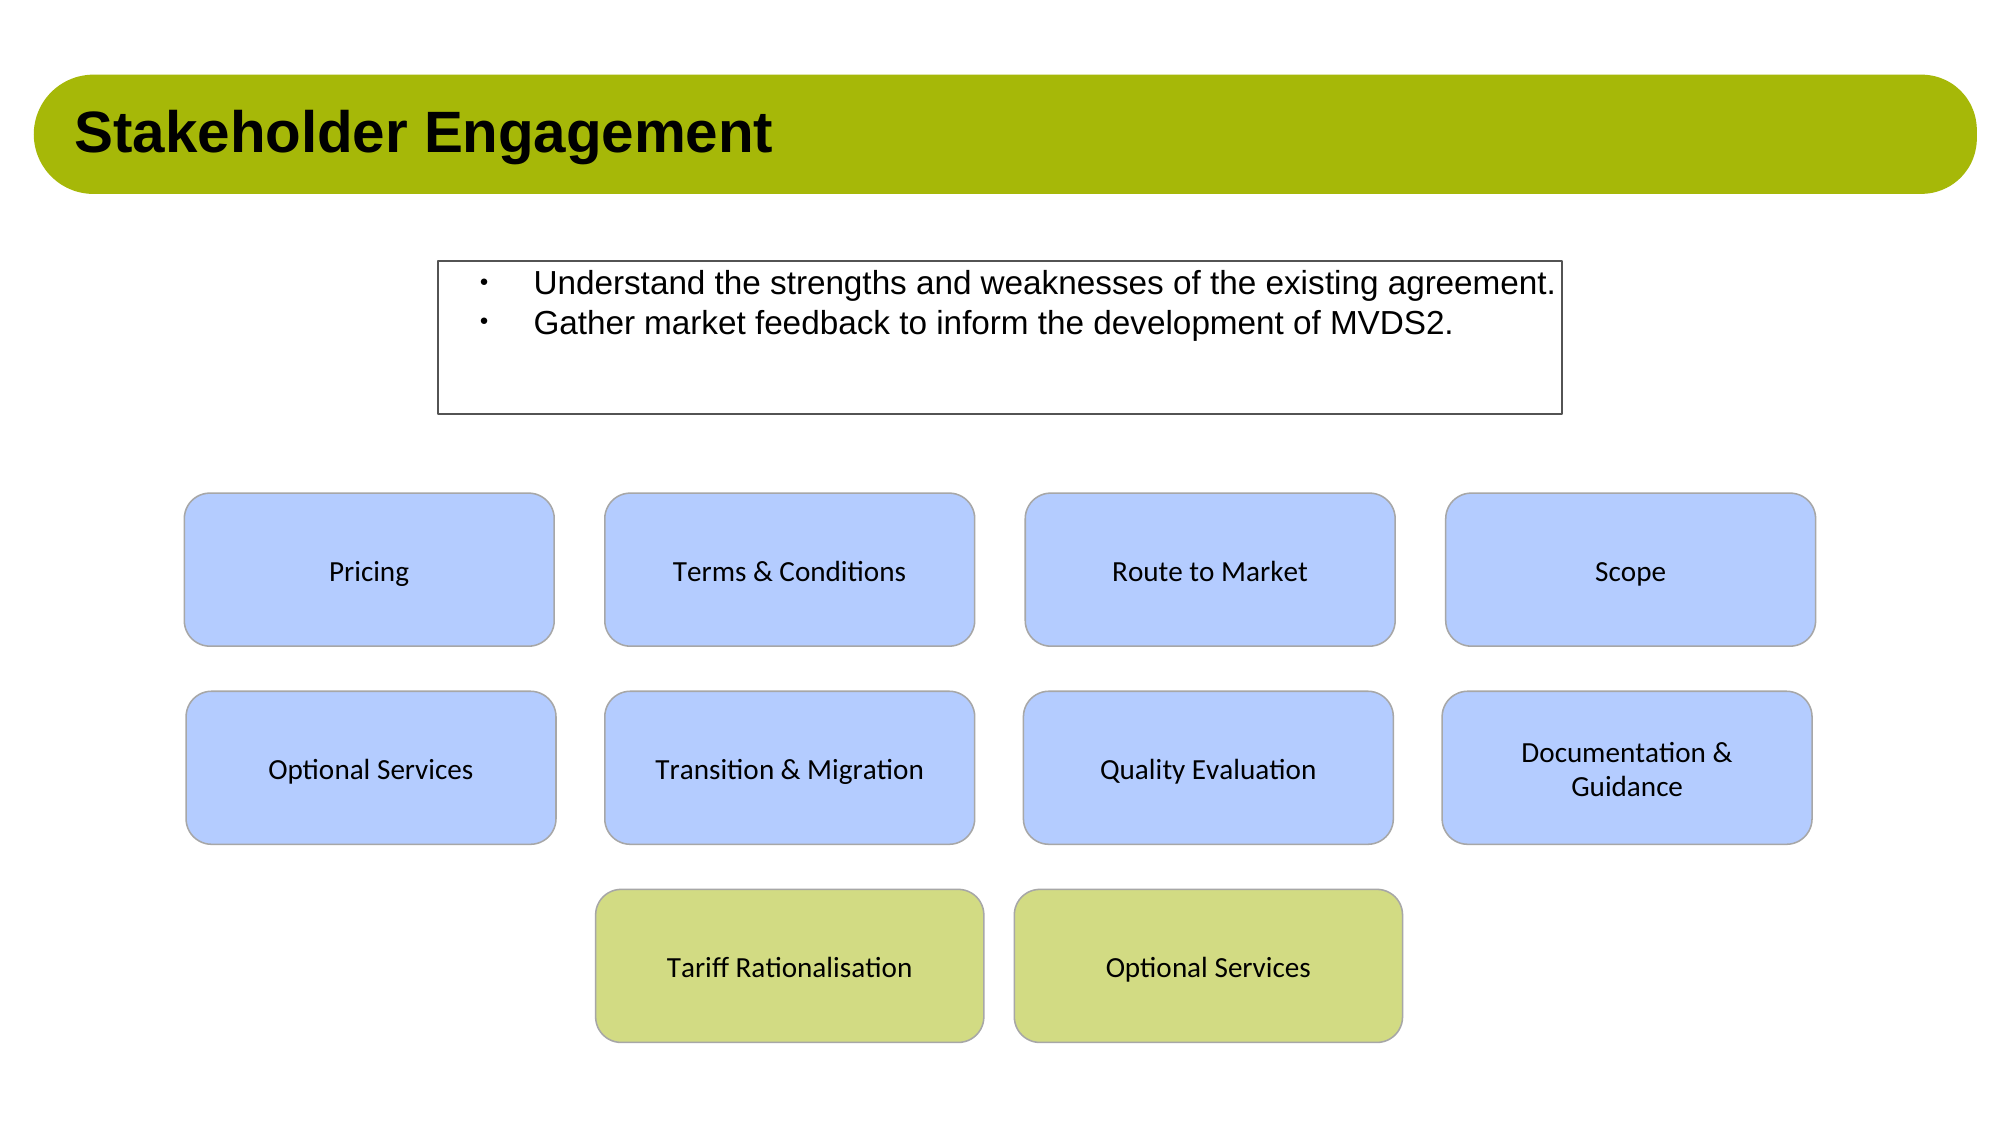

Stakeholder Engagement
# Understand the strengths and weaknesses of the existing agreement.
Gather market feedback to inform the development of MVDS2.
Pricing
Terms & Conditions
Route to Market
Scope
Optional Services
Transition & Migration
Quality Evaluation
Documentation & Guidance
Tariff Rationalisation
Optional Services